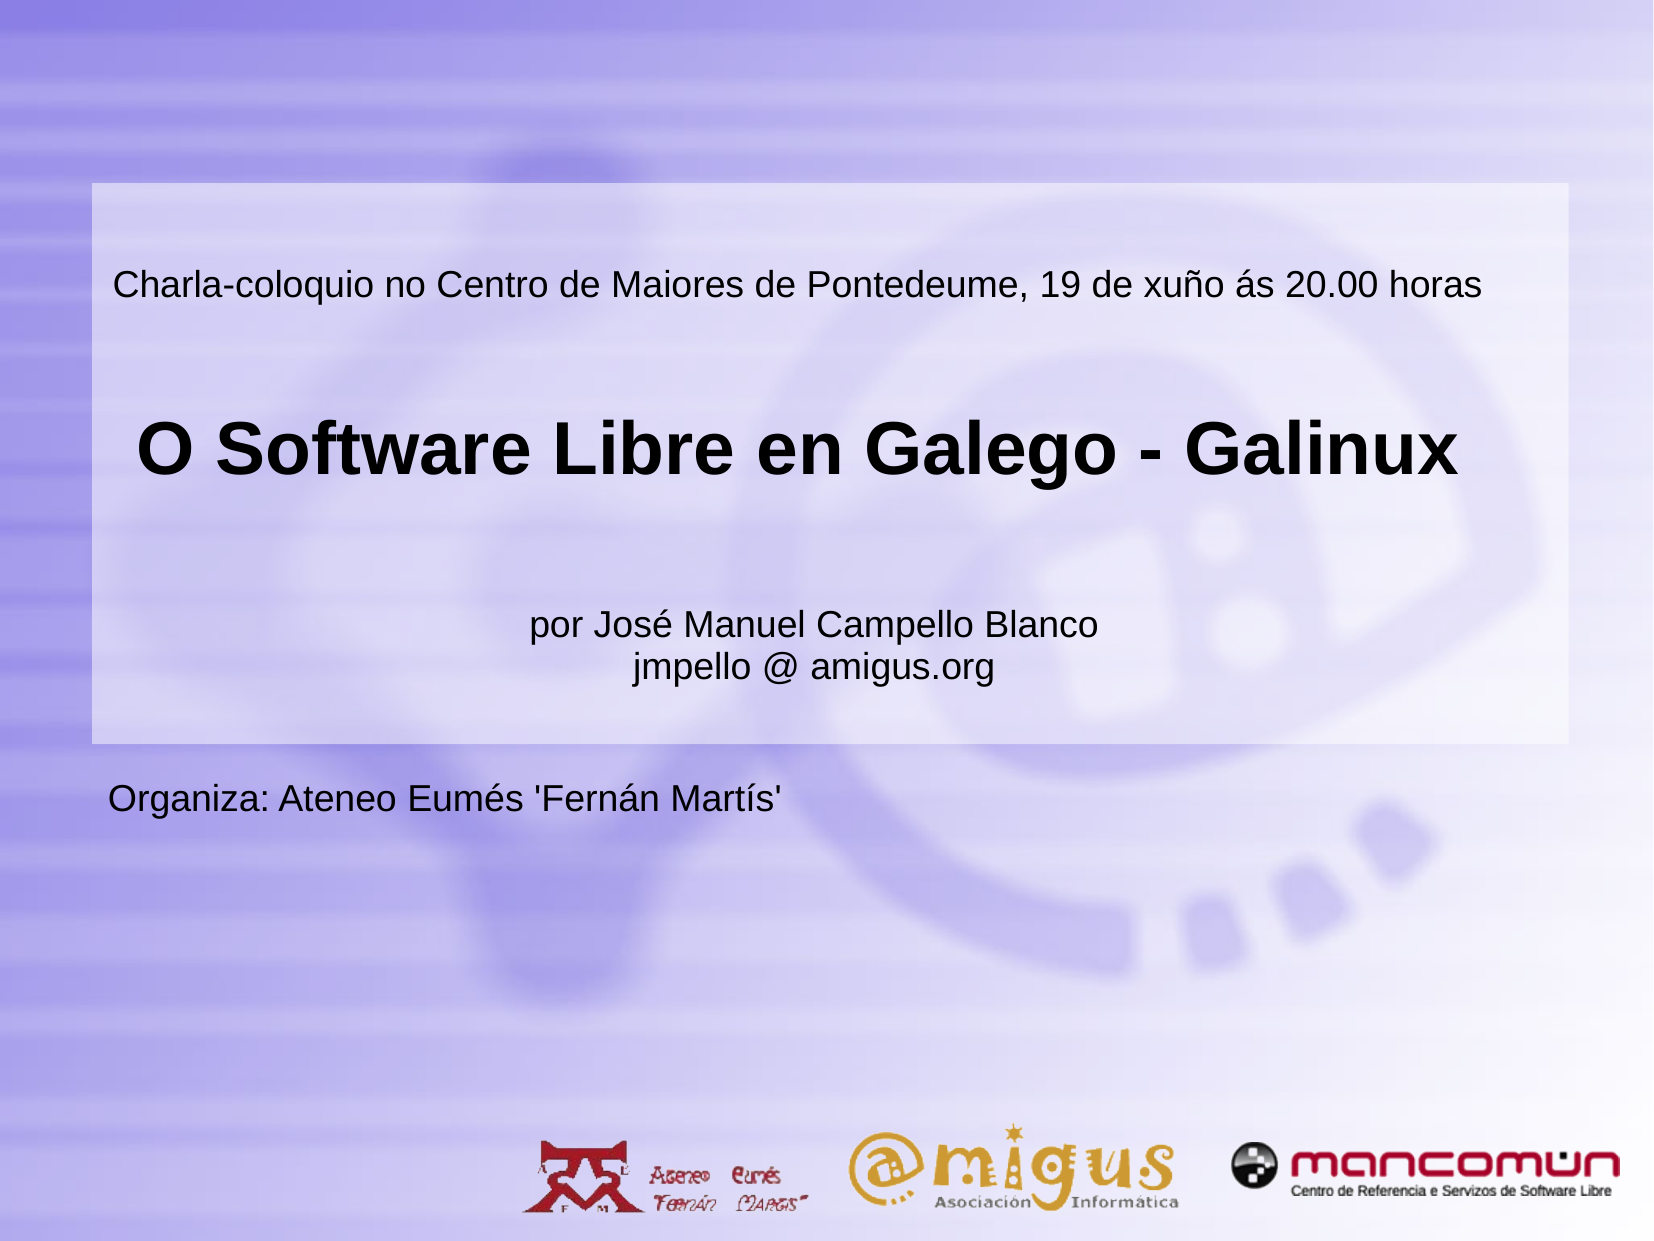

Charla-coloquio no Centro de Maiores de Pontedeume, 19 de xuño ás 20.00 horas
O Software Libre en Galego - Galinux
por José Manuel Campello Blanco
jmpello @ amigus.org
Organiza: Ateneo Eumés 'Fernán Martís'